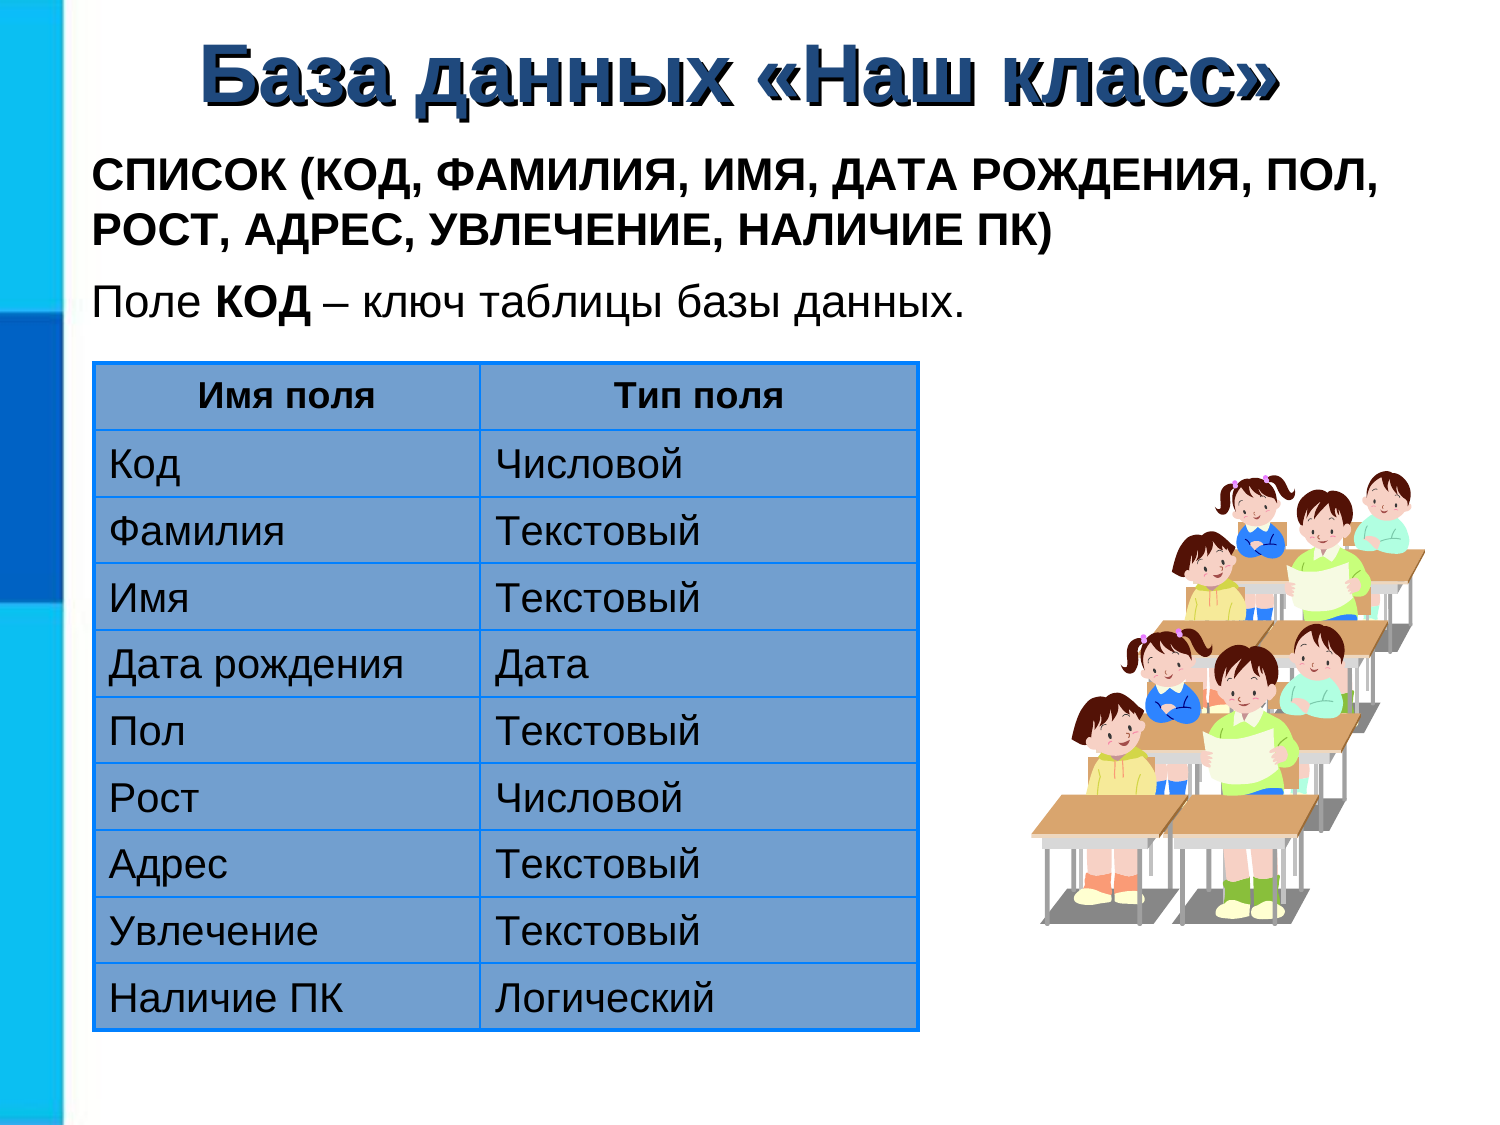

База данных «Наш класс»
СПИСОК (КОД, ФАМИЛИЯ, ИМЯ, ДАТА РОЖДЕНИЯ, ПОЛ, РОСТ, АДРЕС, УВЛЕЧЕНИЕ, НАЛИЧИЕ ПК)
Поле КОД – ключ таблицы базы данных.
| Имя поля | Тип поля |
| --- | --- |
| Код | Числовой |
| Фамилия | Текстовый |
| Имя | Текстовый |
| Дата рождения | Дата |
| Пол | Текстовый |
| Рост | Числовой |
| Адрес | Текстовый |
| Увлечение | Текстовый |
| Наличие ПК | Логический |